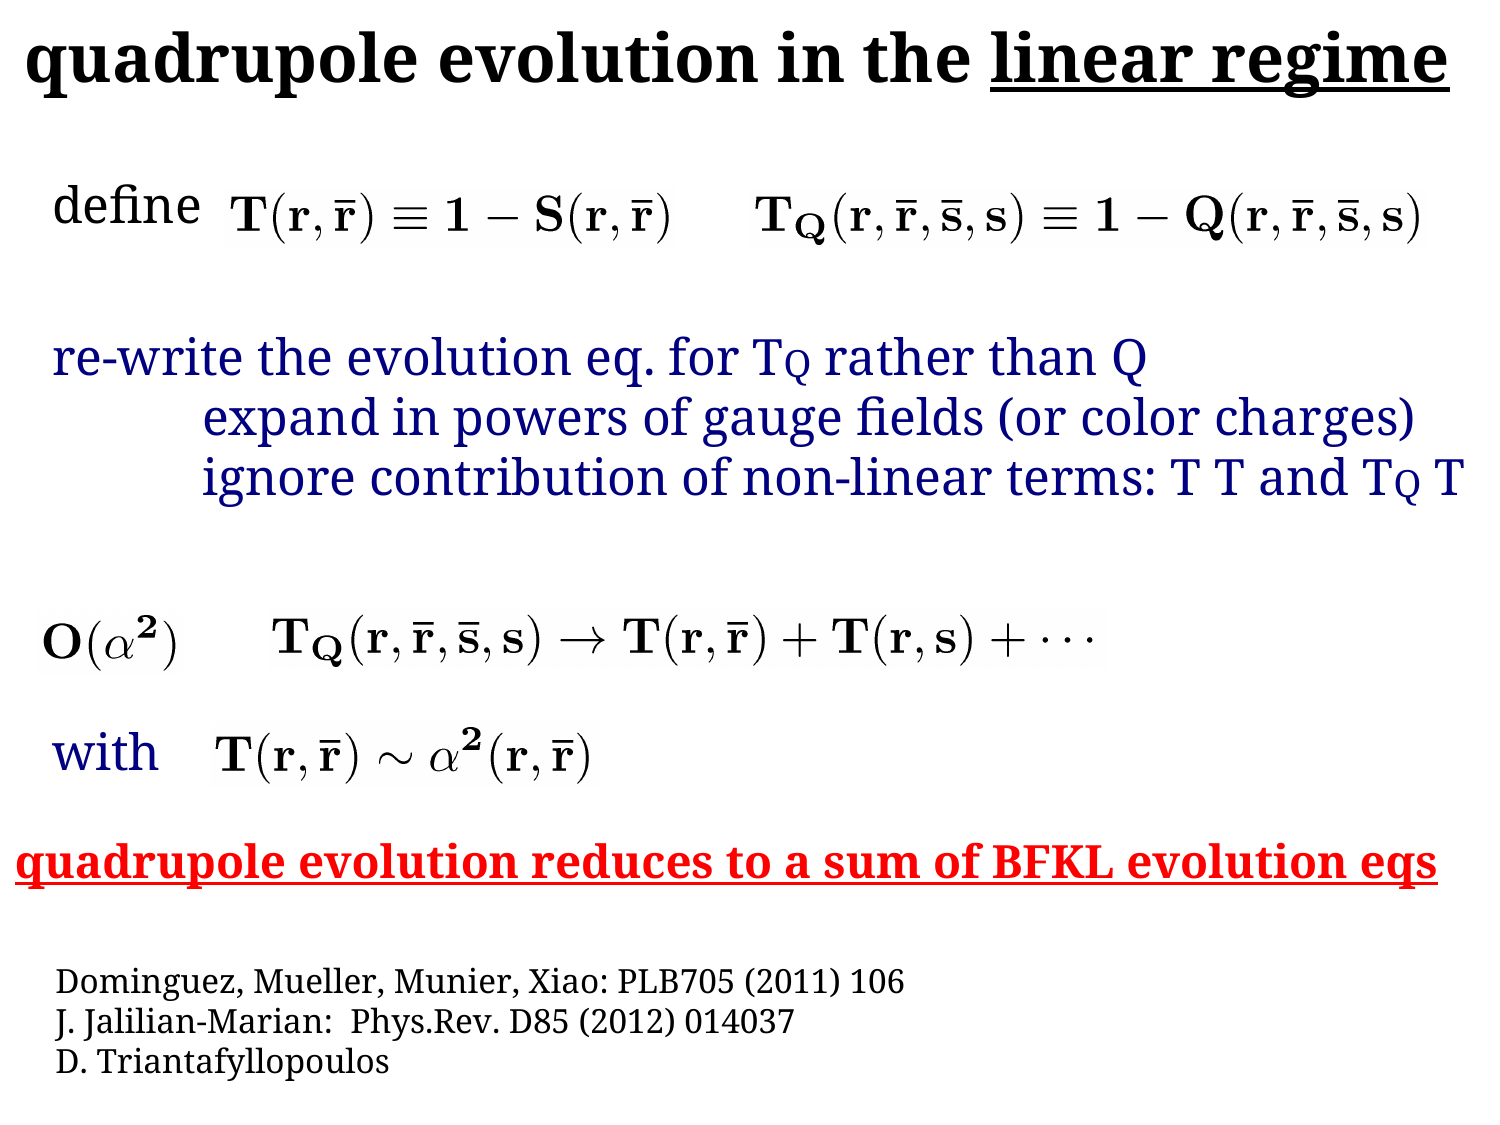

quadrupole evolution in the linear regime
define
re-write the evolution eq. for TQ rather than Q
	expand in powers of gauge fields (or color charges)
	ignore contribution of non-linear terms: T T and TQ T
with
quadrupole evolution reduces to a sum of BFKL evolution eqs
Dominguez, Mueller, Munier, Xiao: PLB705 (2011) 106
J. Jalilian-Marian: Phys.Rev. D85 (2012) 014037
D. Triantafyllopoulos